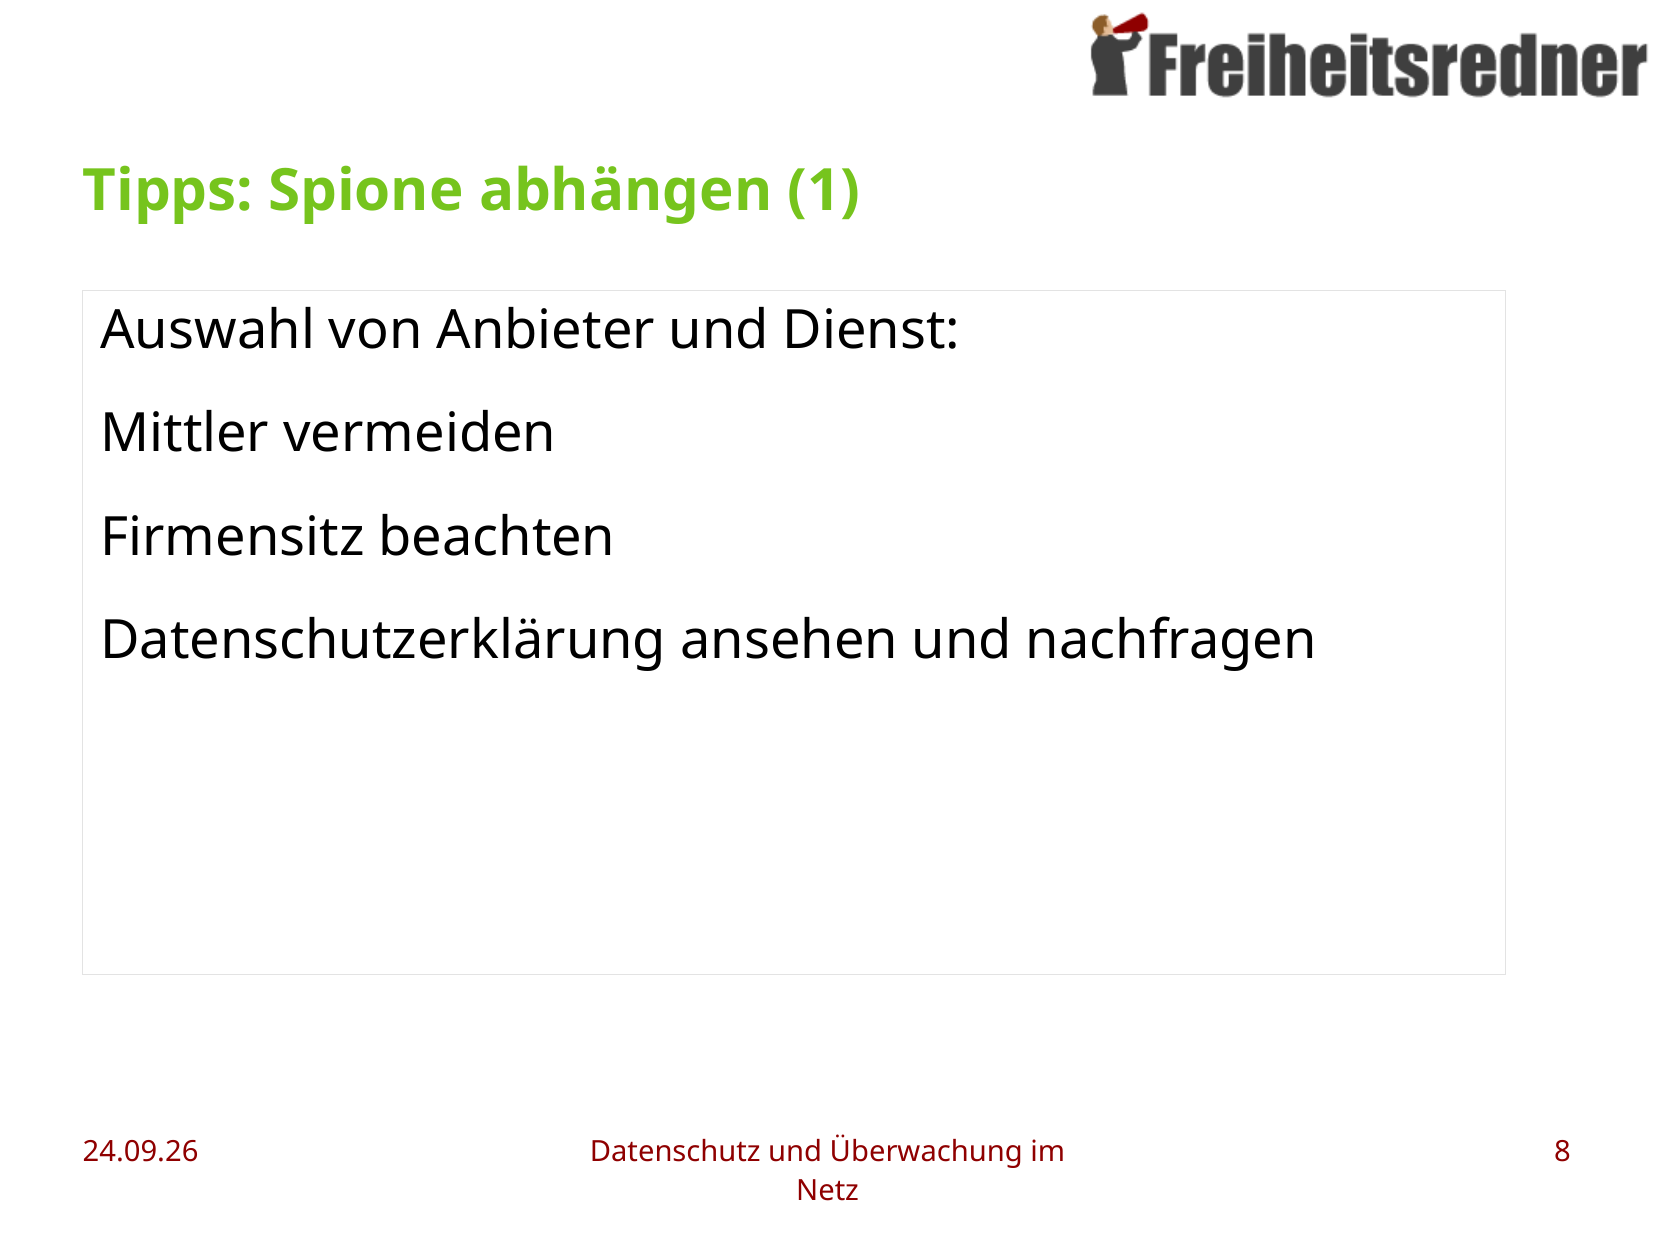

# Tipps: Spione abhängen (1)
Auswahl von Anbieter und Dienst:
Mittler vermeiden
Firmensitz beachten
Datenschutzerklärung ansehen und nachfragen
Überwachungsmaßnahmen
8